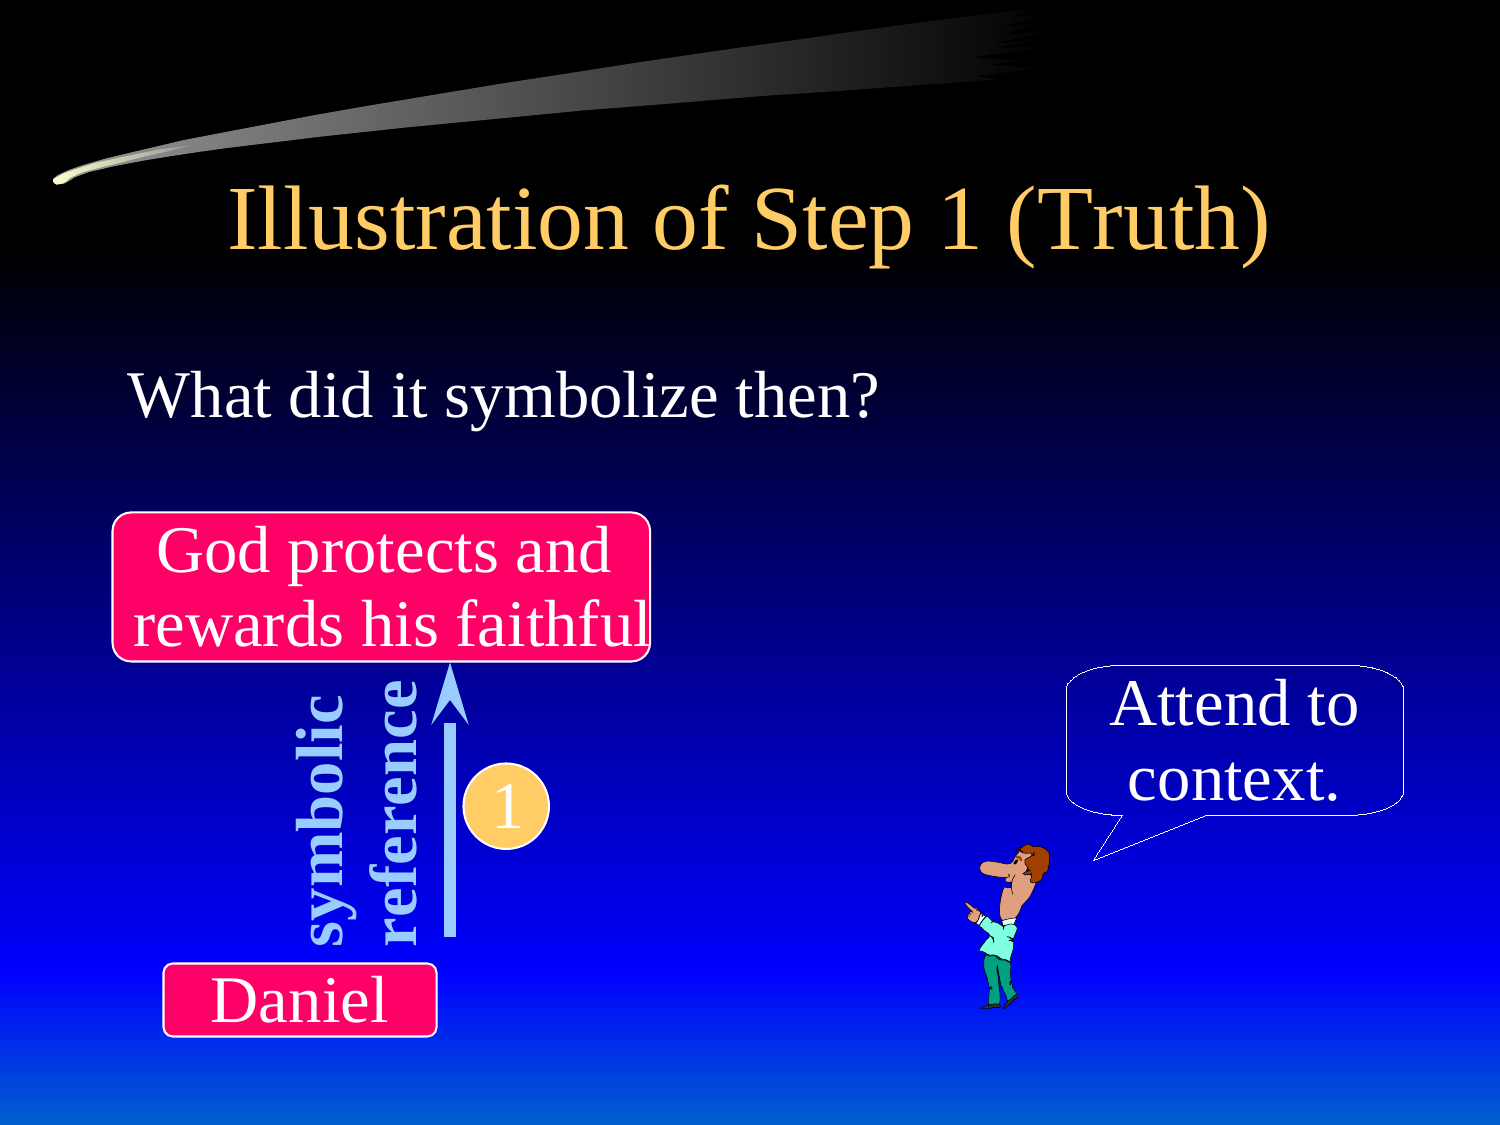

# Illustration of Step 1 (Truth)
What did it symbolize then?
God protects and
rewards his faithful
symbolic reference
Attend to
context.
1
Daniel